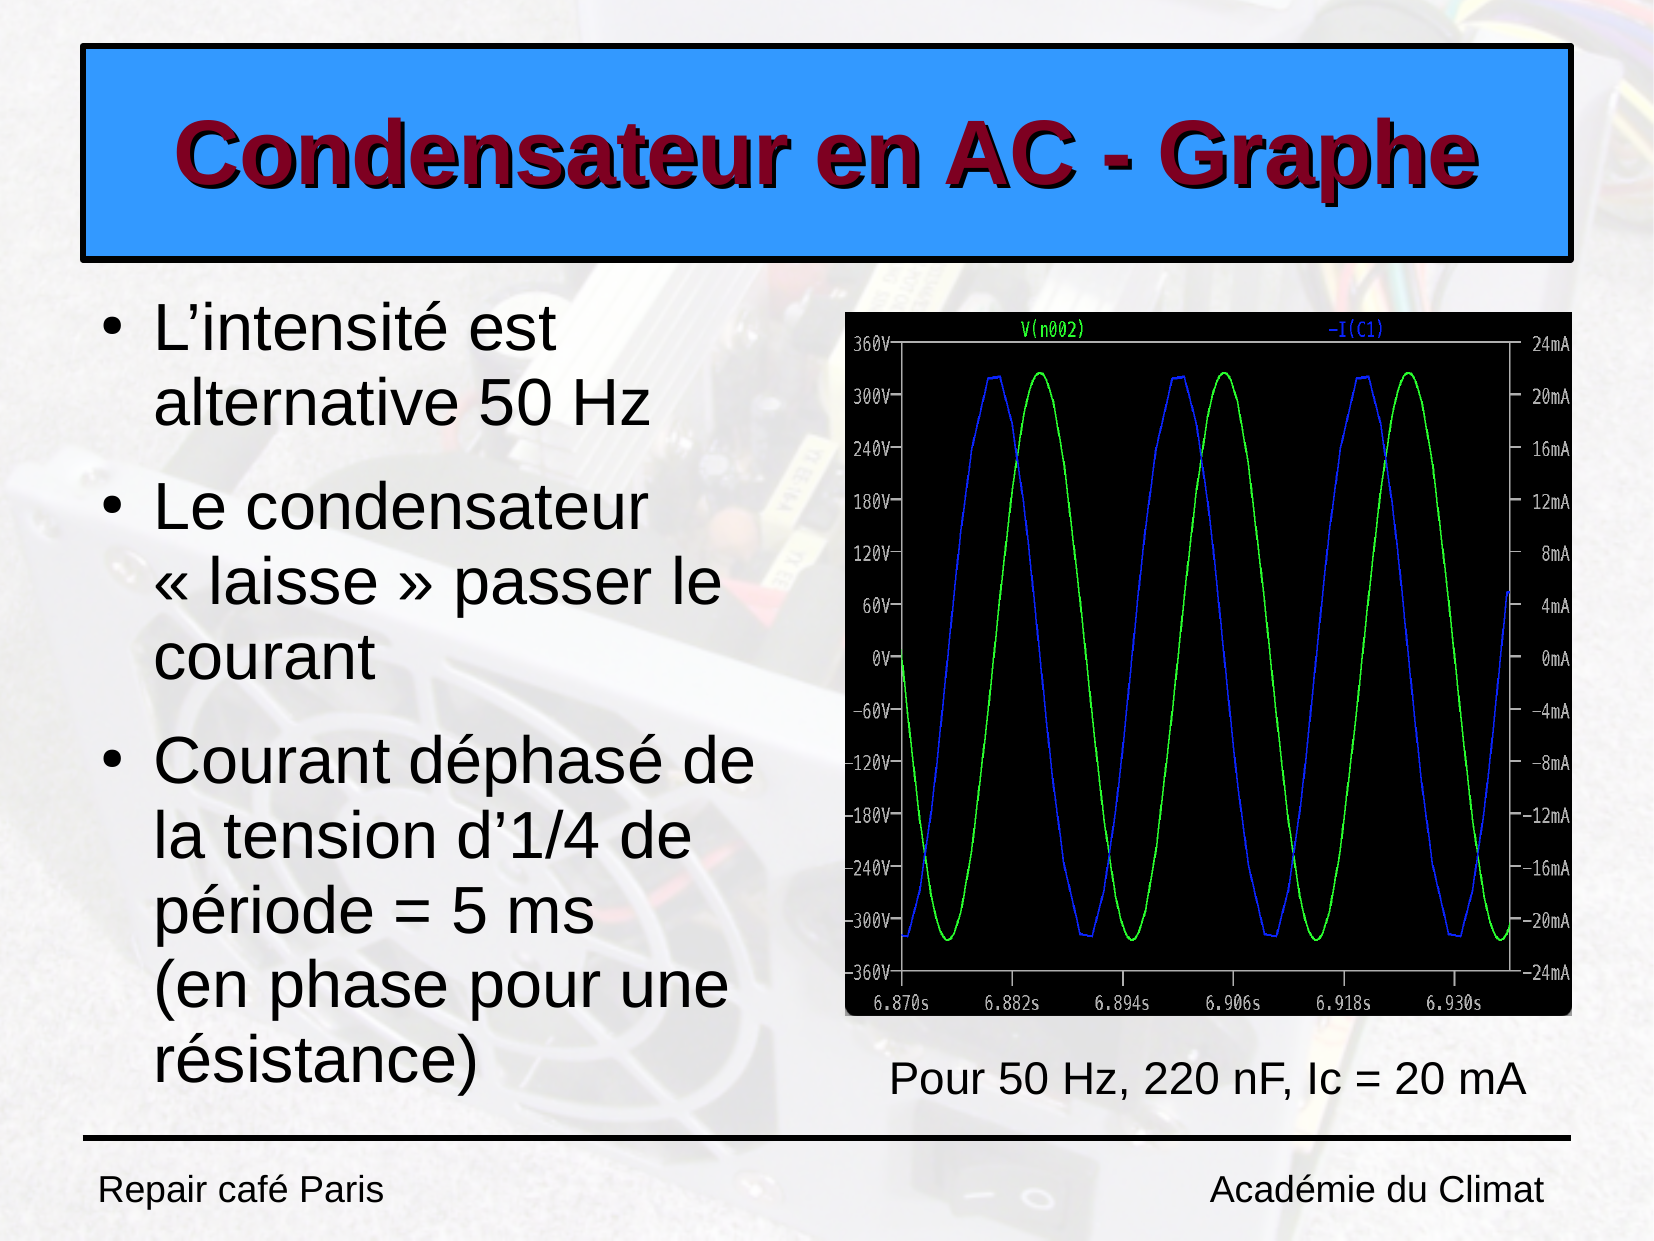

# Condensateur en AC - Graphe
L’intensité est alternative 50 Hz
Le condensateur « laisse » passer le courant
Courant déphasé de la tension d’1/4 de période = 5 ms
(en phase pour une résistance)
Pour 50 Hz, 220 nF, Ic = 20 mA
Repair café Paris	Académie du Climat